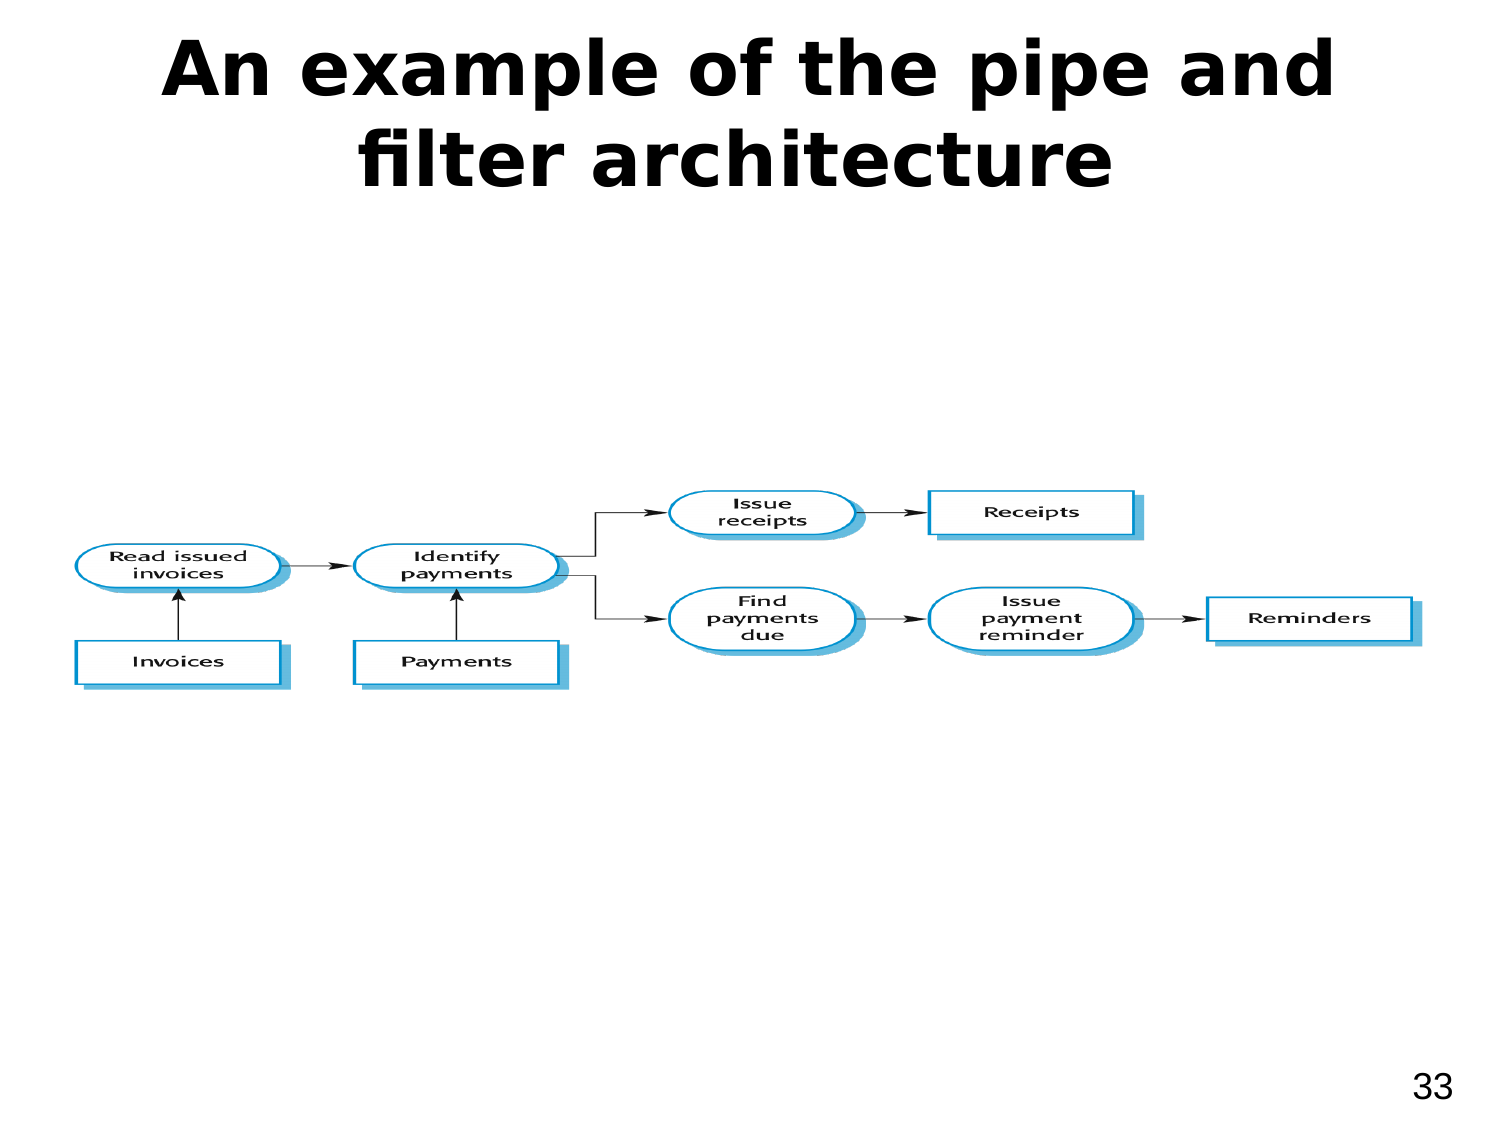

# An example of the pipe and filter architecture